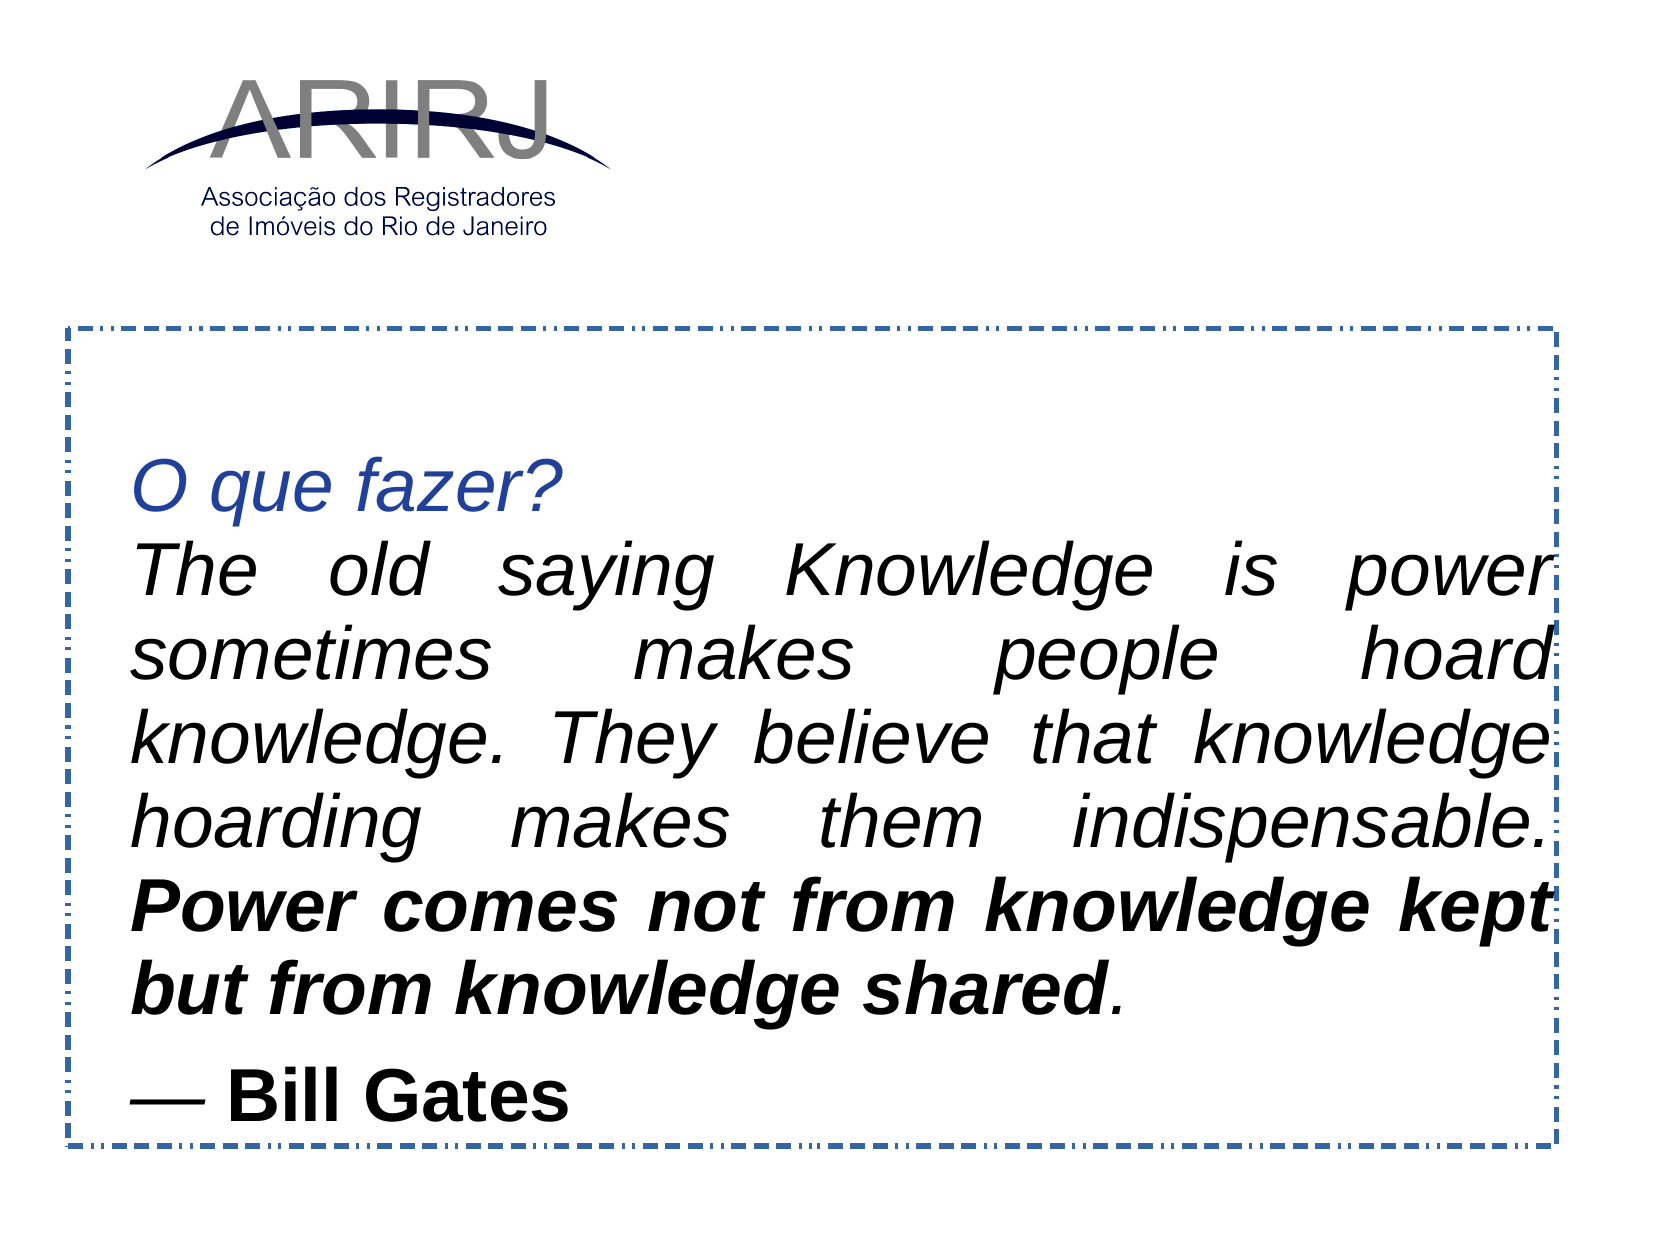

# O que fazer?
The old saying Knowledge is power sometimes makes people hoard knowledge. They believe that knowledge hoarding makes them indispensable. Power comes not from knowledge kept but from knowledge shared.
― Bill Gates